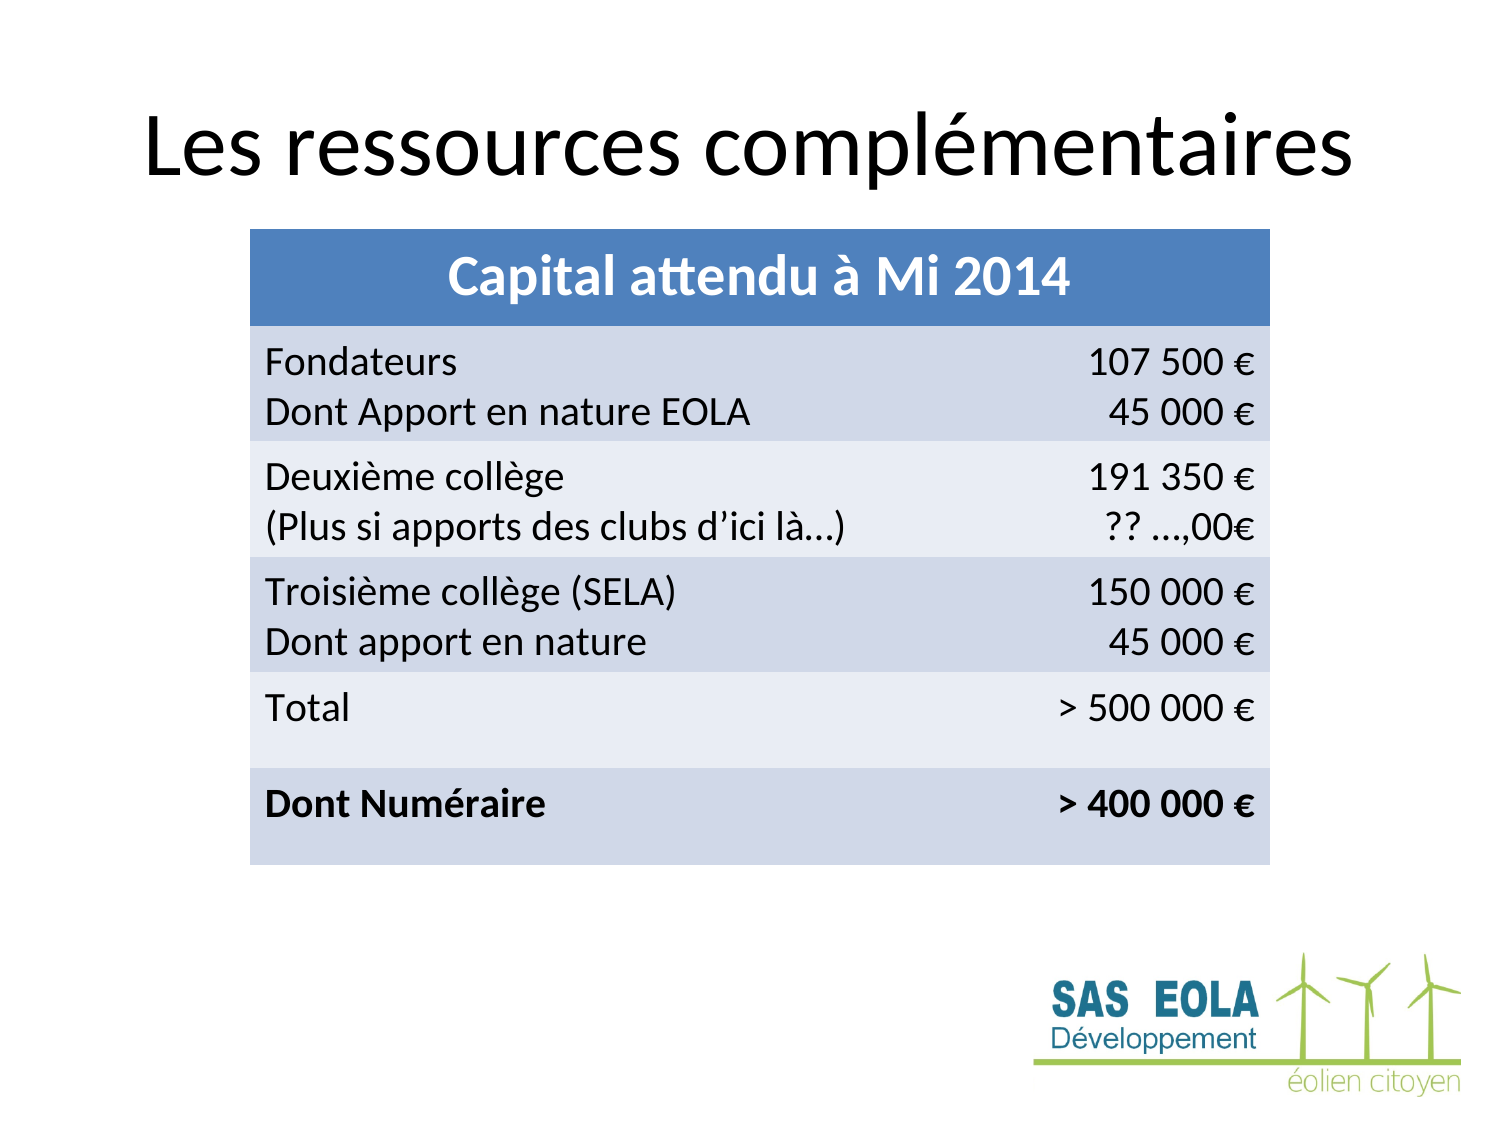

# Les ressources complémentaires
| Capital attendu à Mi 2014 | |
| --- | --- |
| Fondateurs Dont Apport en nature EOLA | 107 500 € 45 000 € |
| Deuxième collège (Plus si apports des clubs d’ici là…) | 191 350 € ?? …,00€ |
| Troisième collège (SELA) Dont apport en nature | 150 000 € 45 000 € |
| Total | > 500 000 € |
| Dont Numéraire | > 400 000 € |